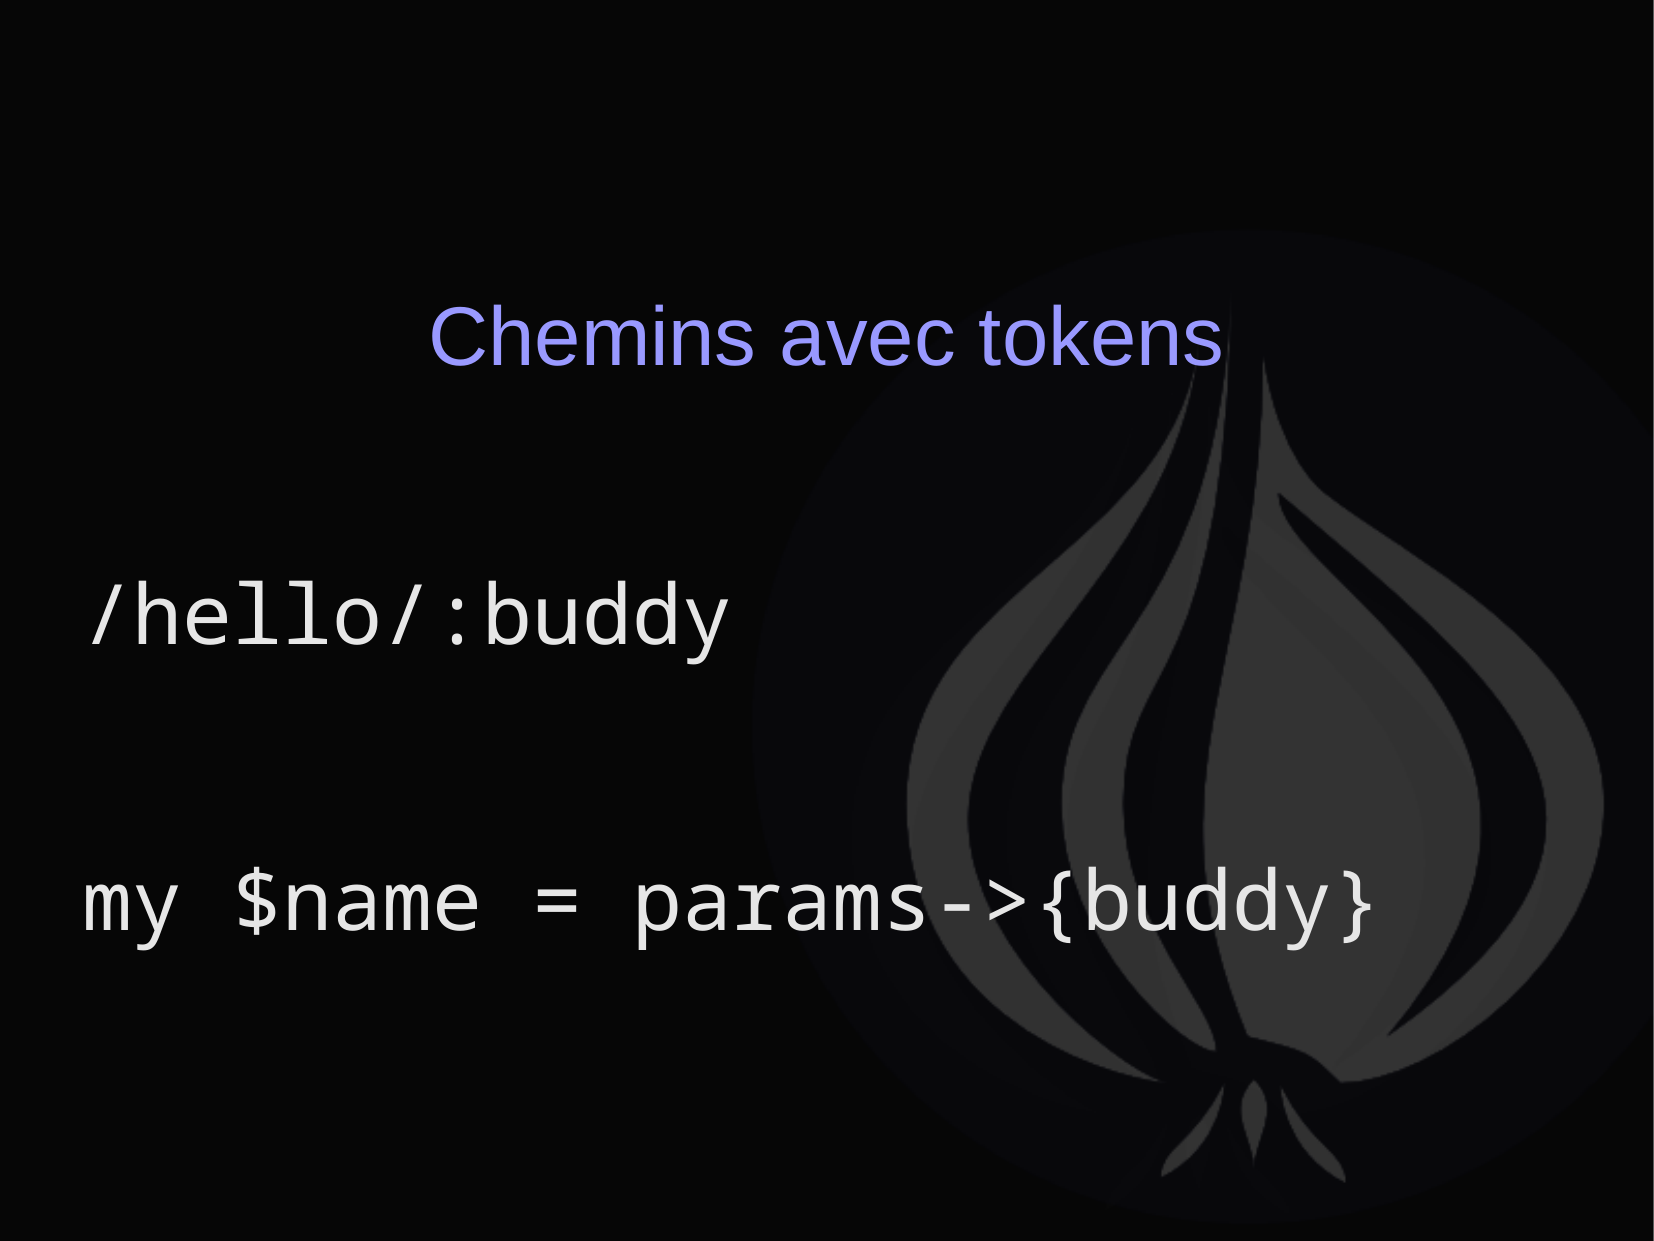

# Chemins avec tokens
/hello/:buddy
my $name = params->{buddy}